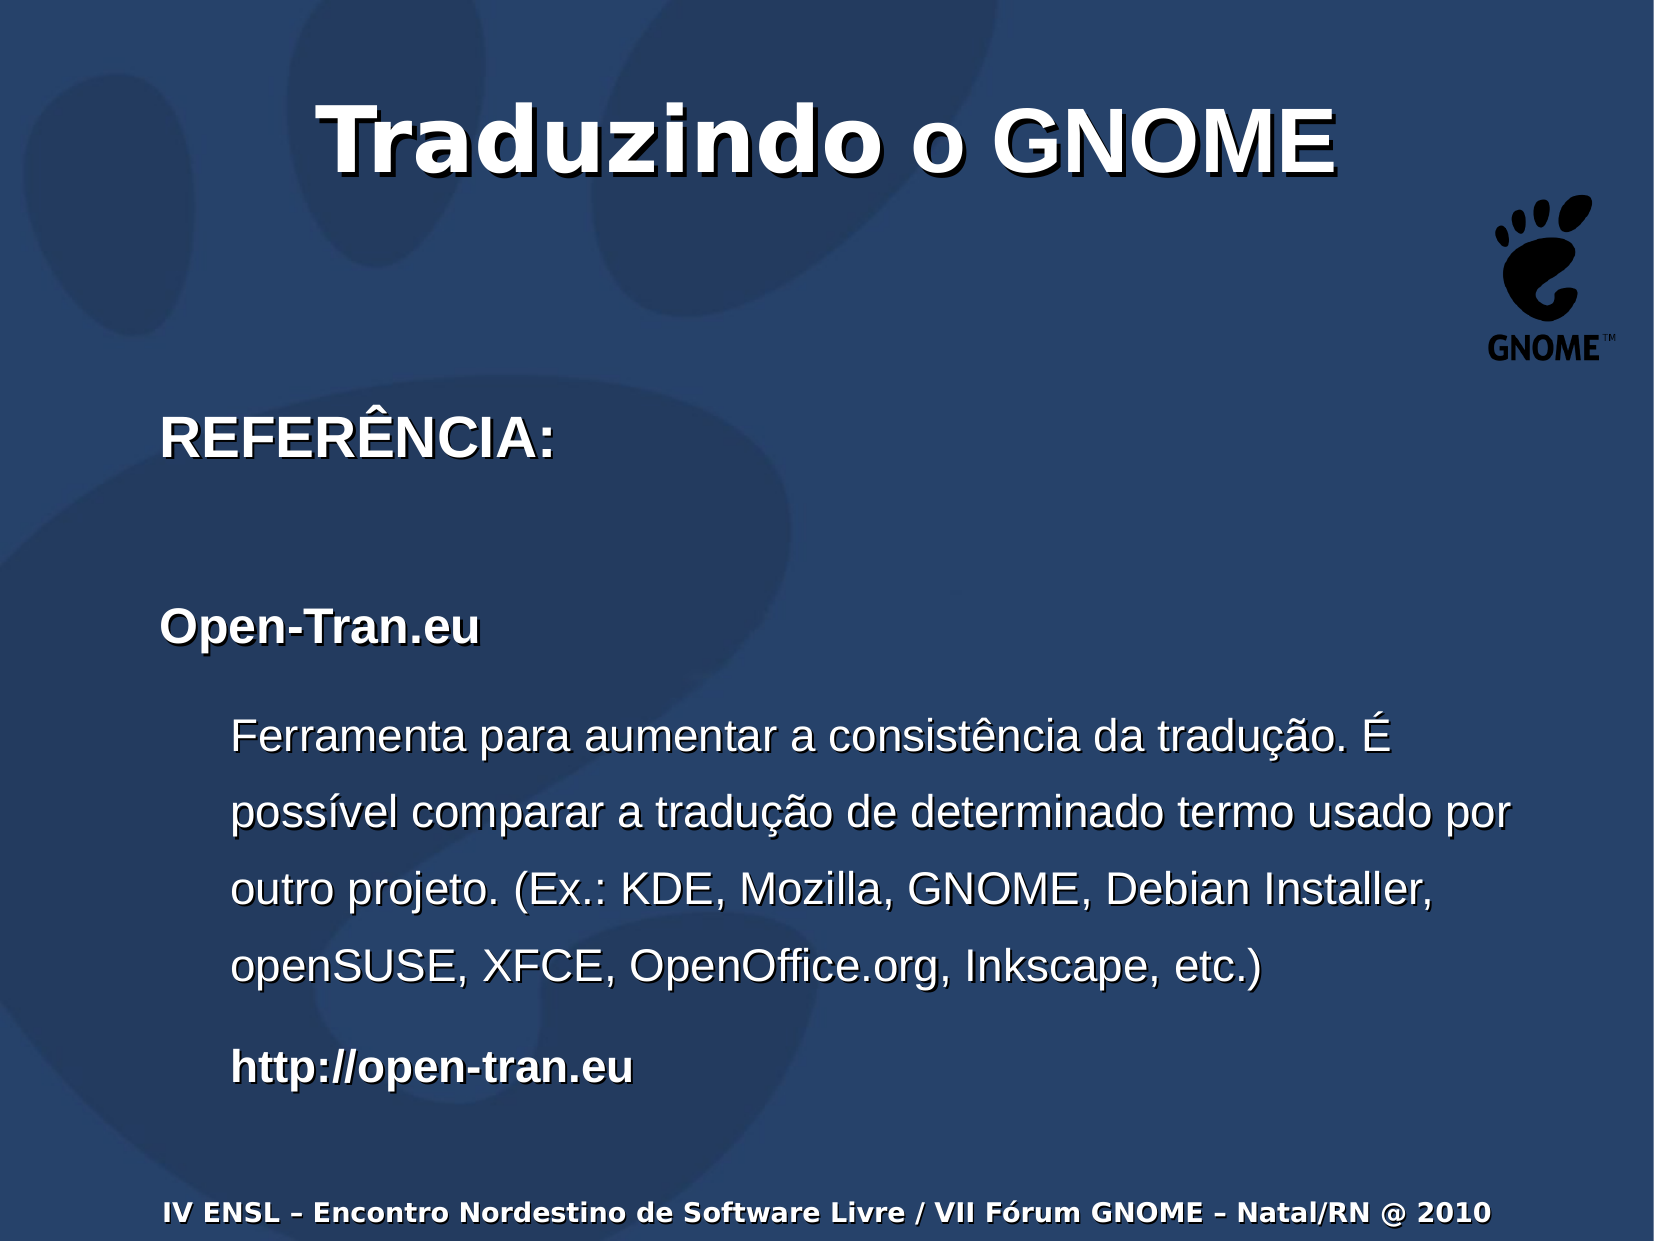

# Traduzindo o GNOME
REFERÊNCIA:
Open-Tran.eu
Ferramenta para aumentar a consistência da tradução. É possível comparar a tradução de determinado termo usado por outro projeto. (Ex.: KDE, Mozilla, GNOME, Debian Installer, openSUSE, XFCE, OpenOffice.org, Inkscape, etc.)
http://open-tran.eu
IV ENSL – Encontro Nordestino de Software Livre / VII Fórum GNOME – Natal/RN @ 2010